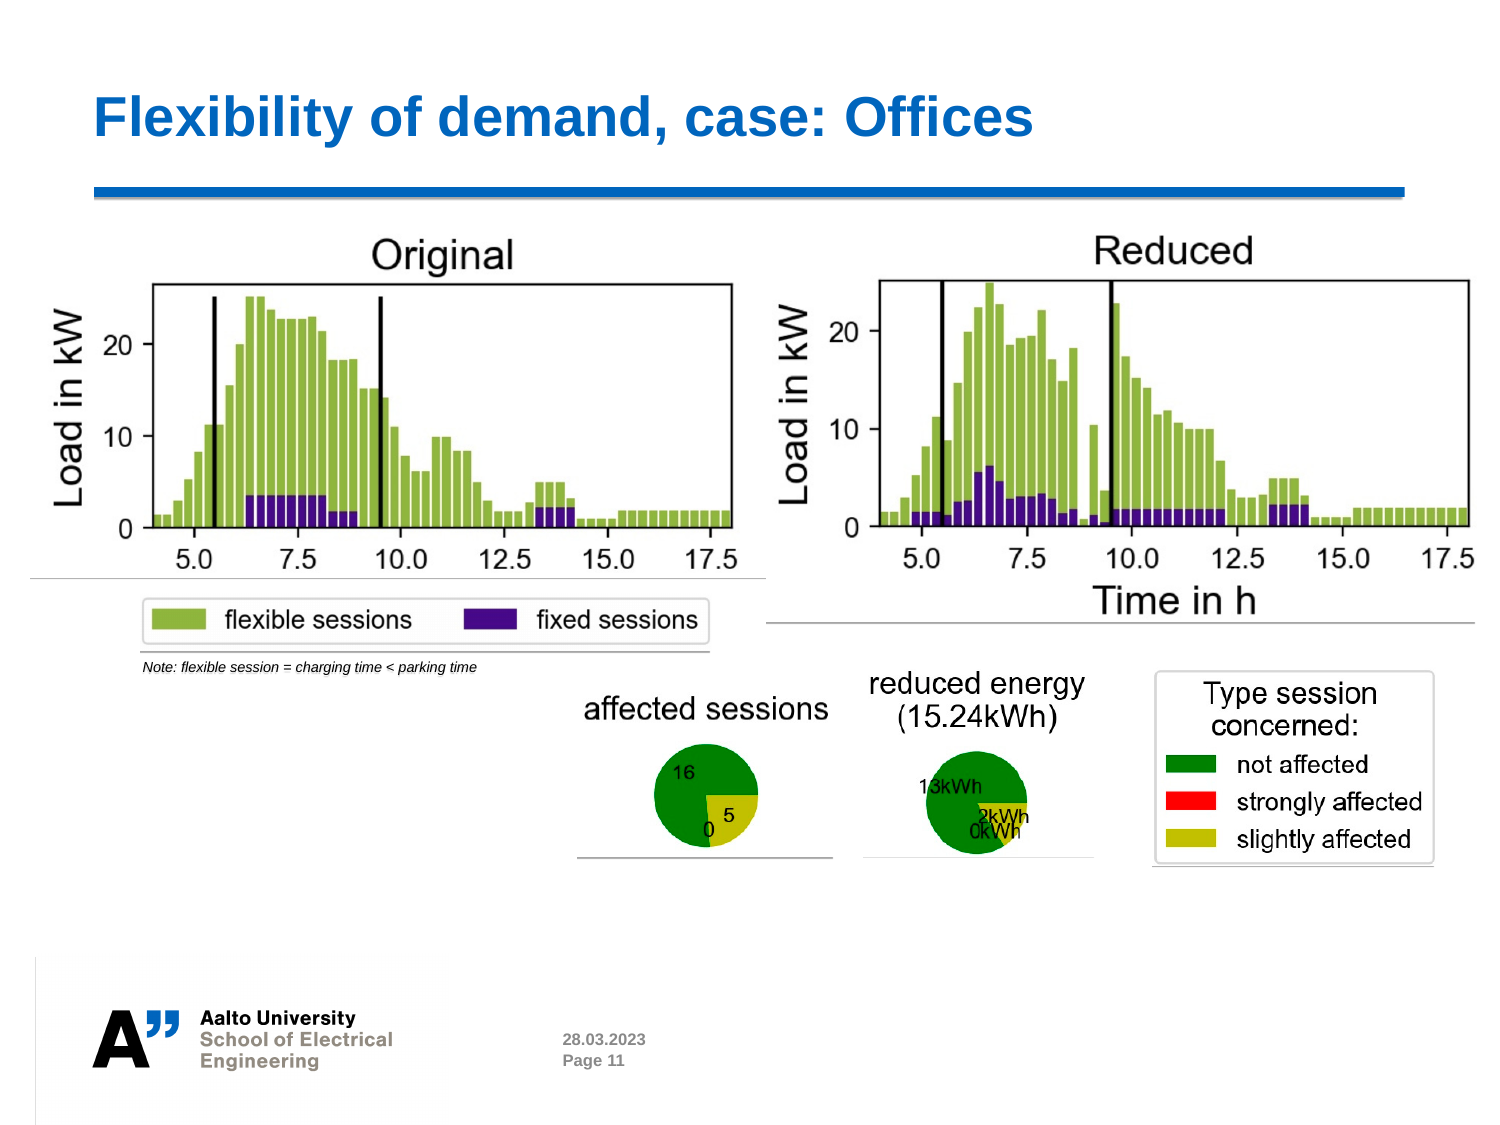

# Flexibility of demand, case: Offices
Source: Rauma et. al (2021)
Note: flexible session = charging time < parking time
28.03.2023
Page